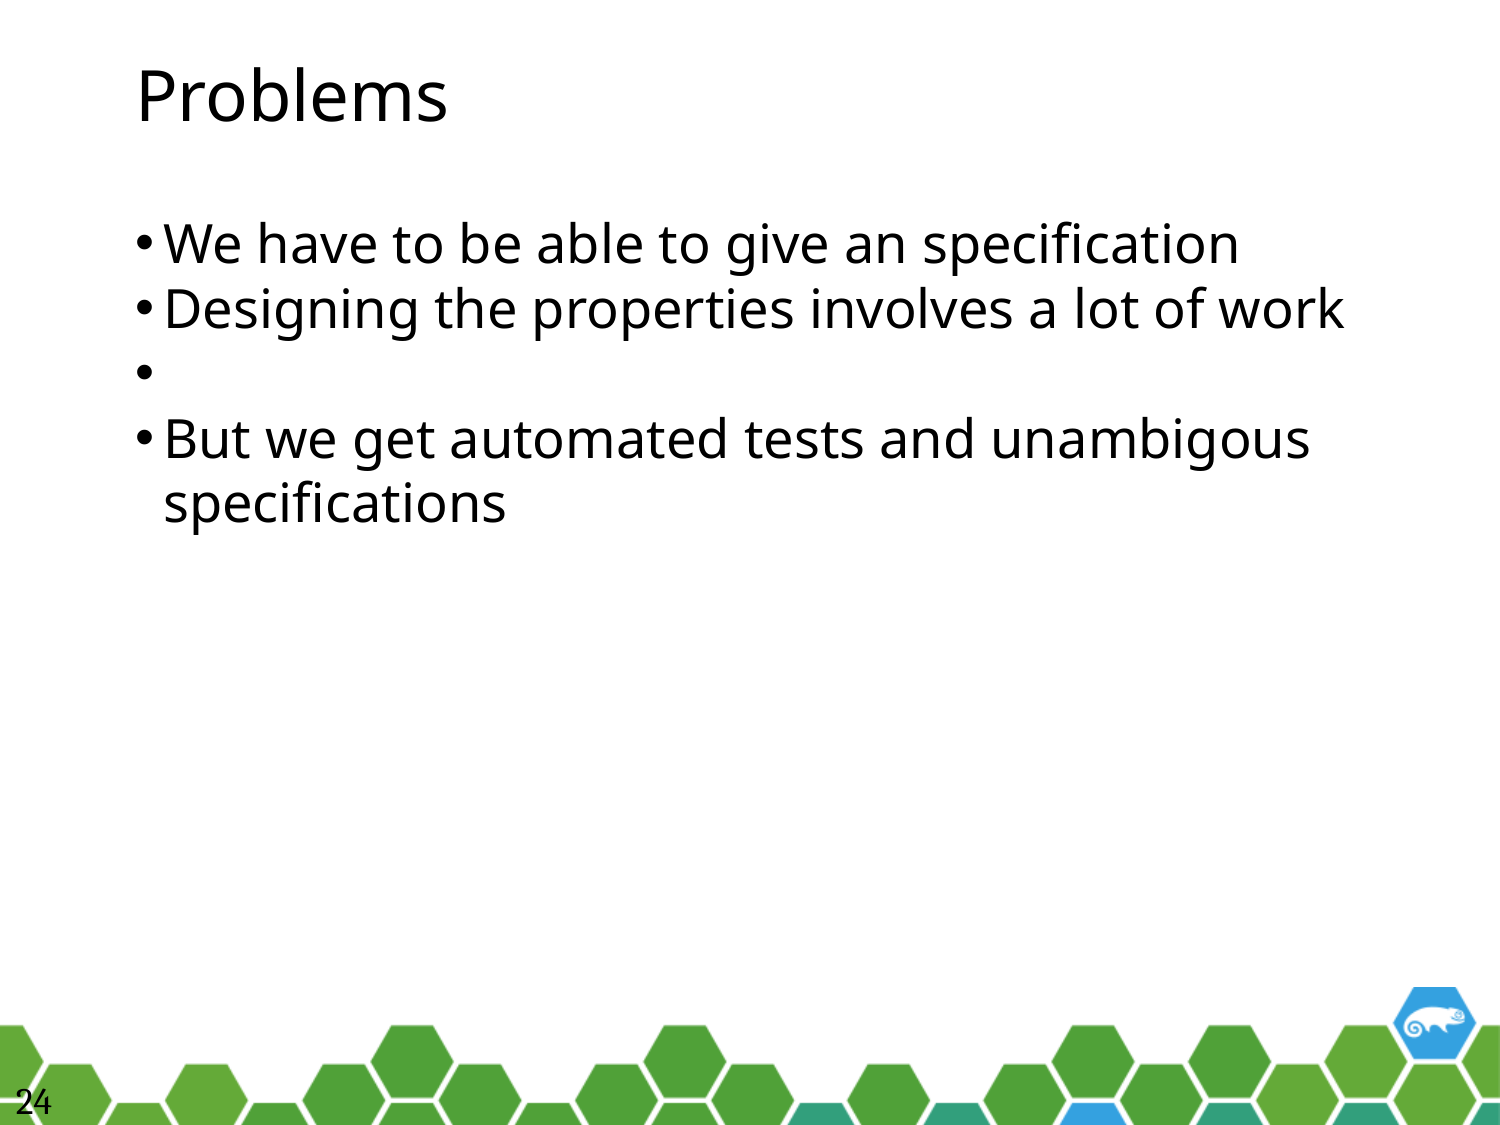

Problems
We have to be able to give an specification
Designing the properties involves a lot of work
But we get automated tests and unambigous specifications